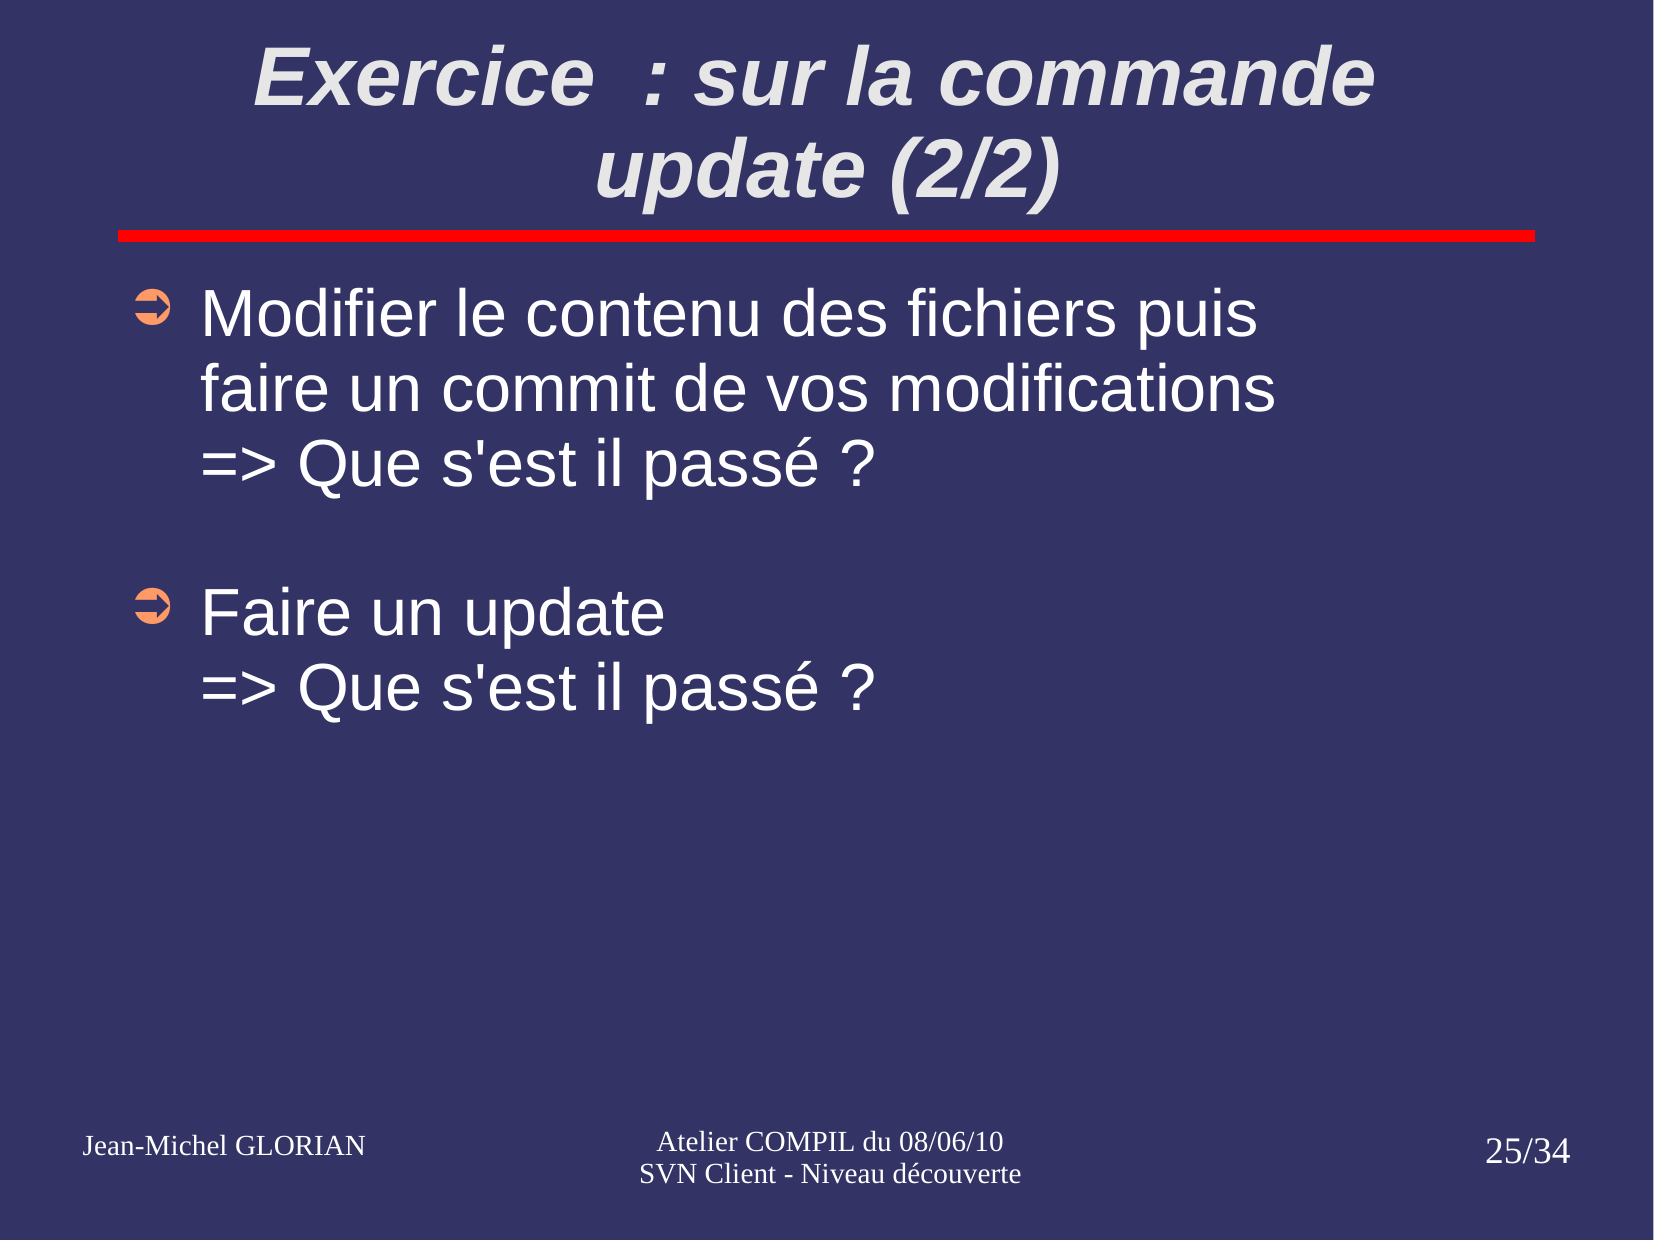

# Exercice : sur la commande update (2/2)
Modifier le contenu des fichiers puis
faire un commit de vos modifications
=> Que s'est il passé ?
Faire un update
=> Que s'est il passé ?